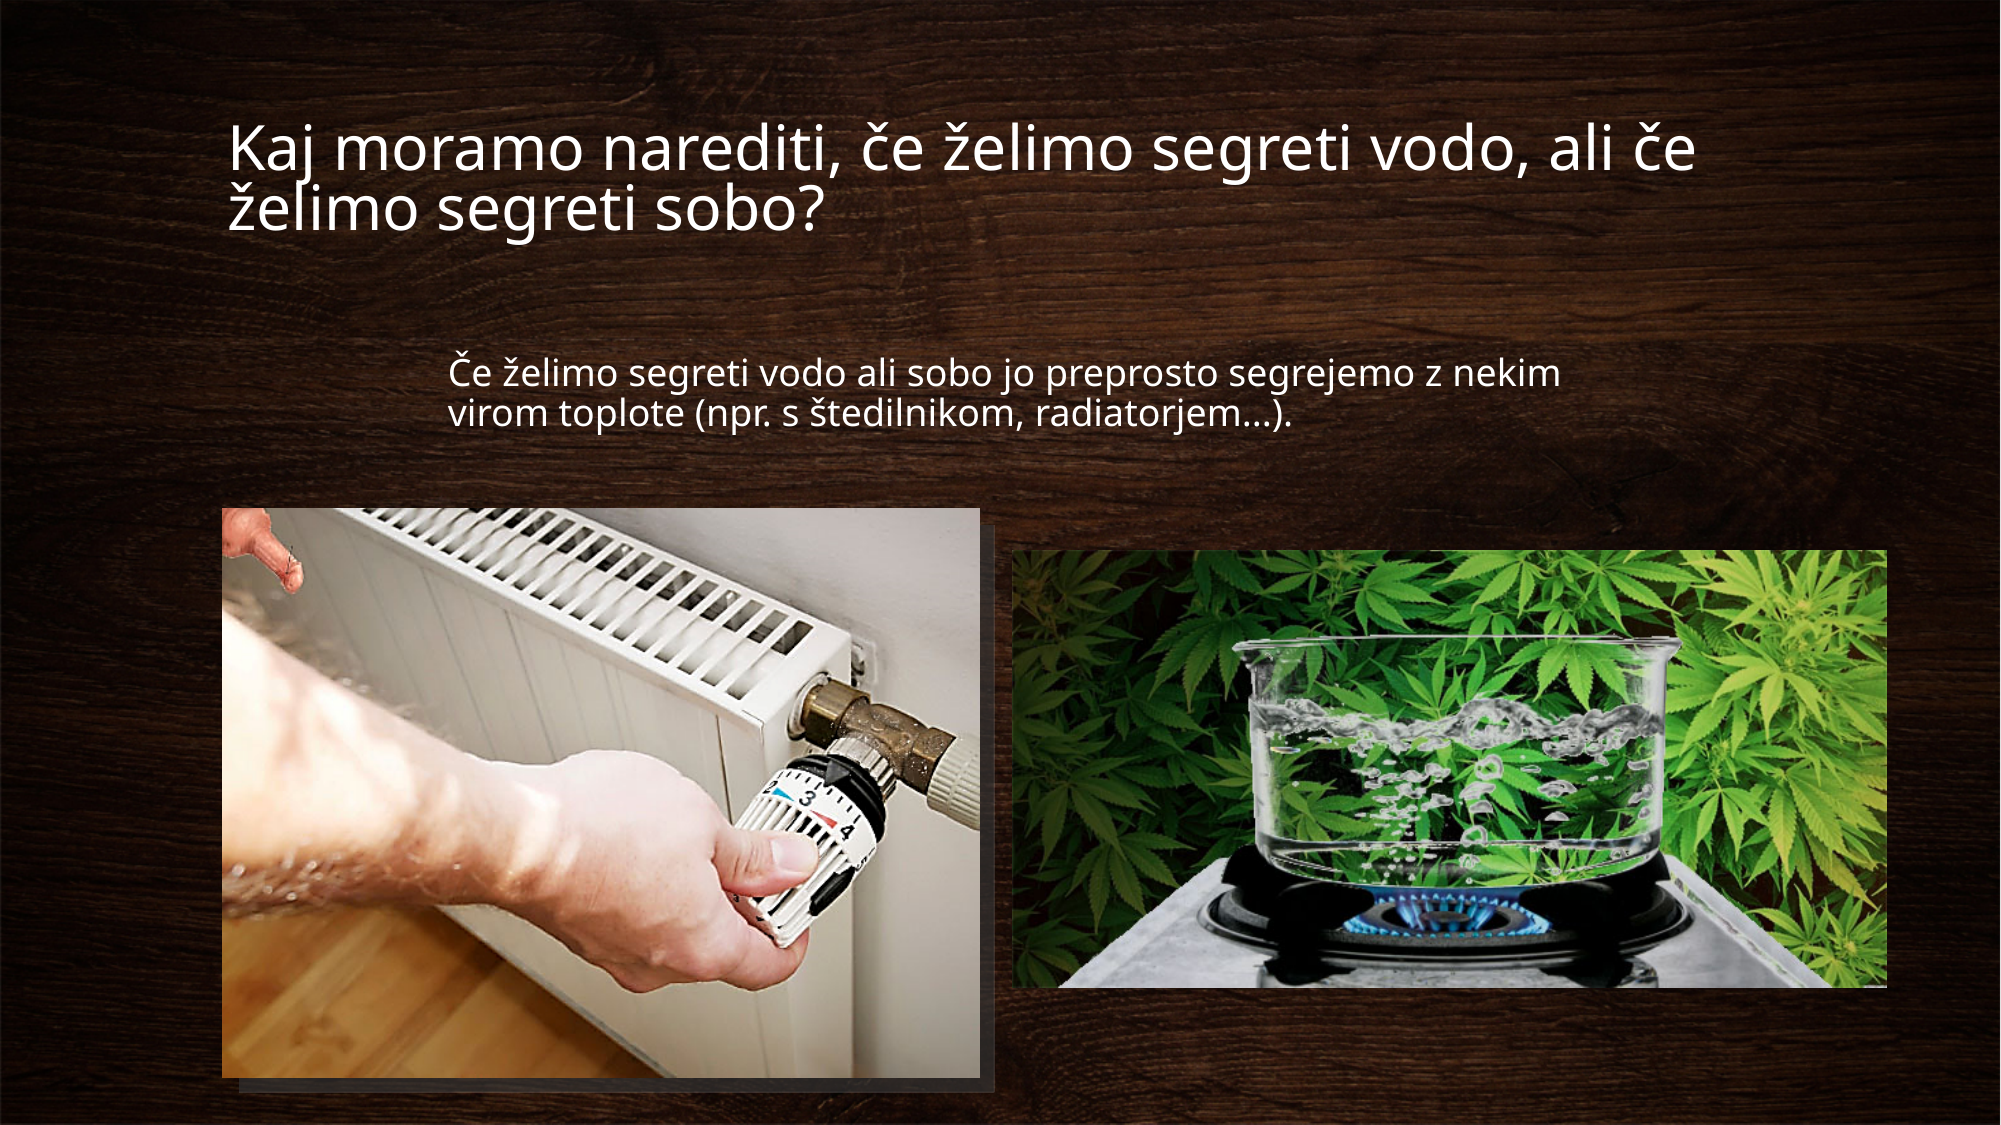

# Kaj moramo narediti, če želimo segreti vodo, ali če želimo segreti sobo?
Če želimo segreti vodo ali sobo jo preprosto segrejemo z nekim virom toplote (npr. s štedilnikom, radiatorjem...).